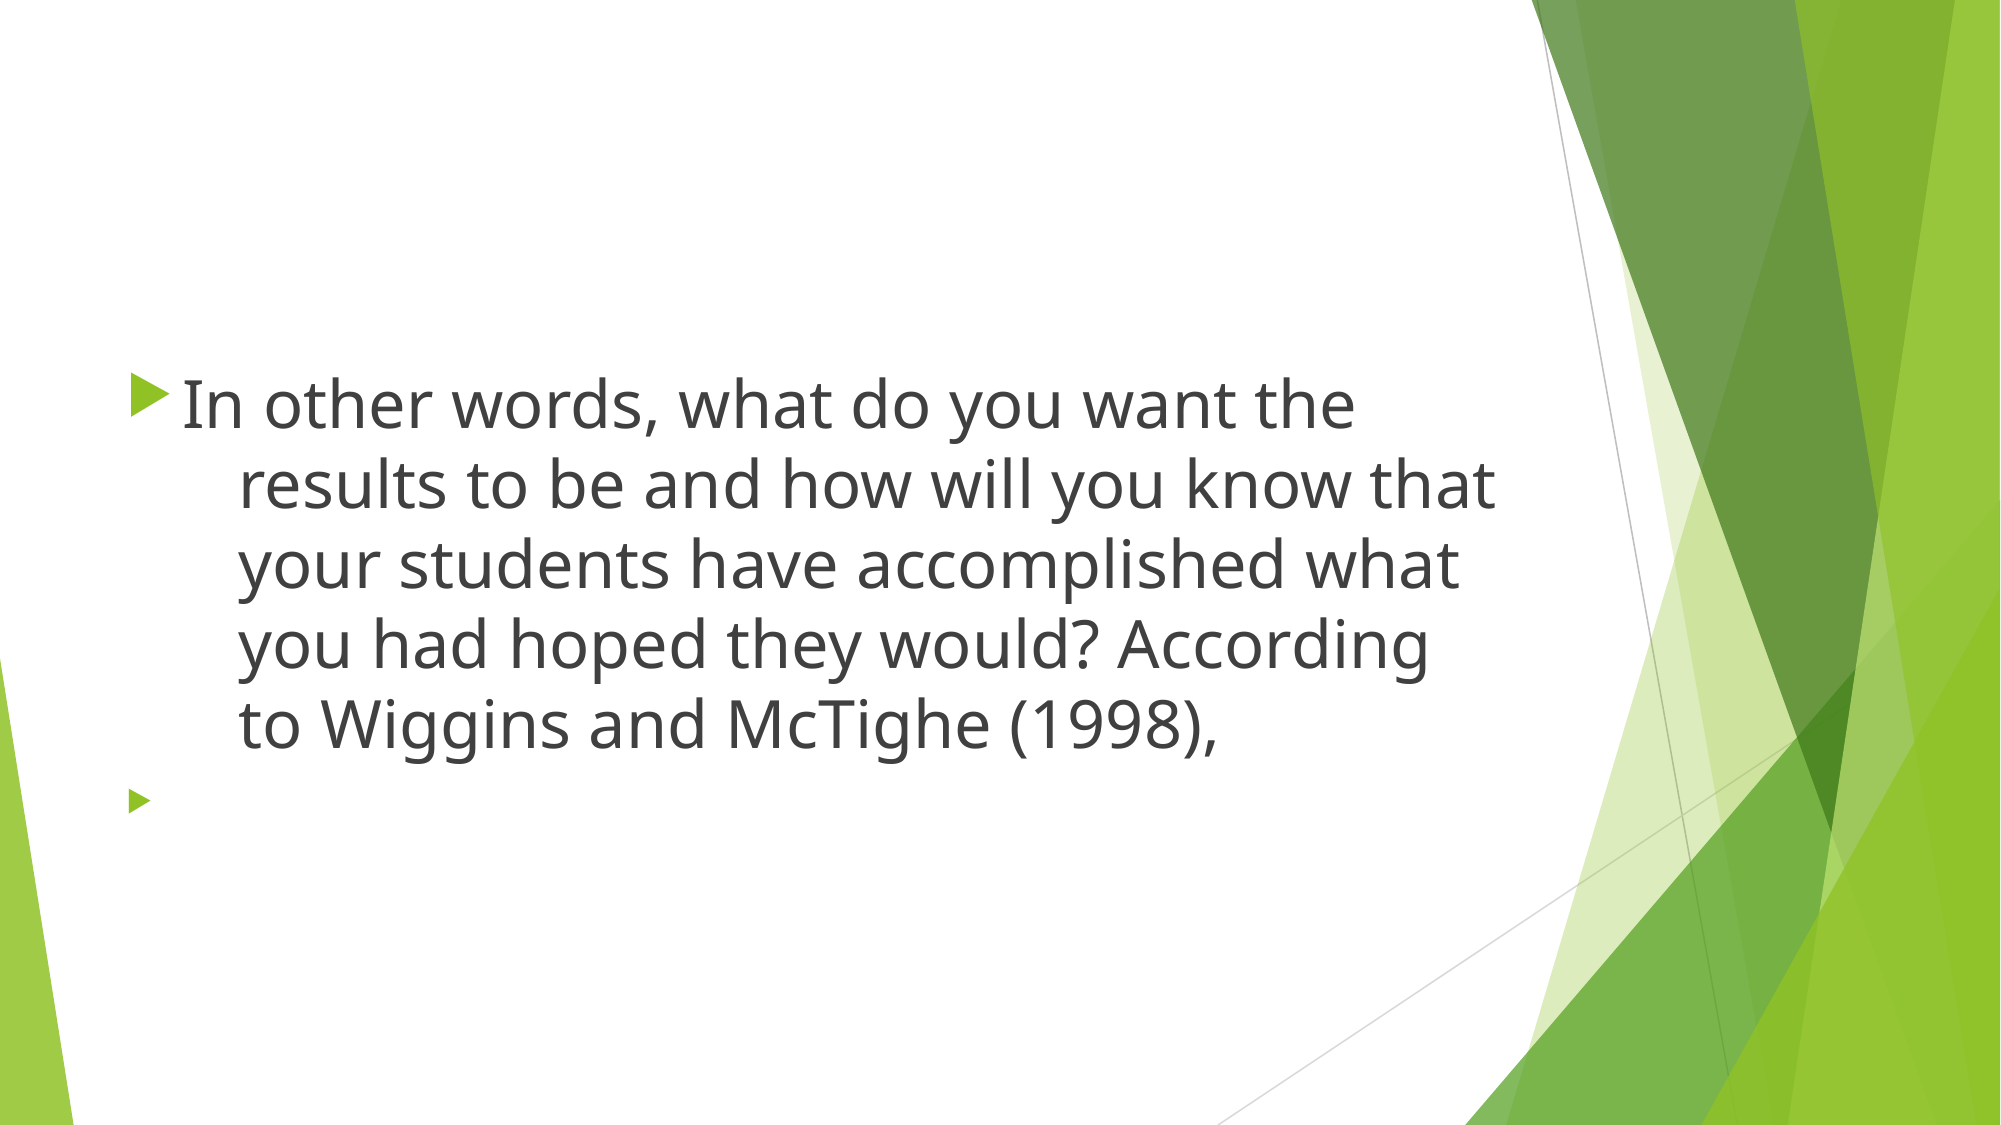

#
In other words, what do you want the results to be and how will you know that your students have accomplished what you had hoped they would? According to Wiggins and McTighe (1998),